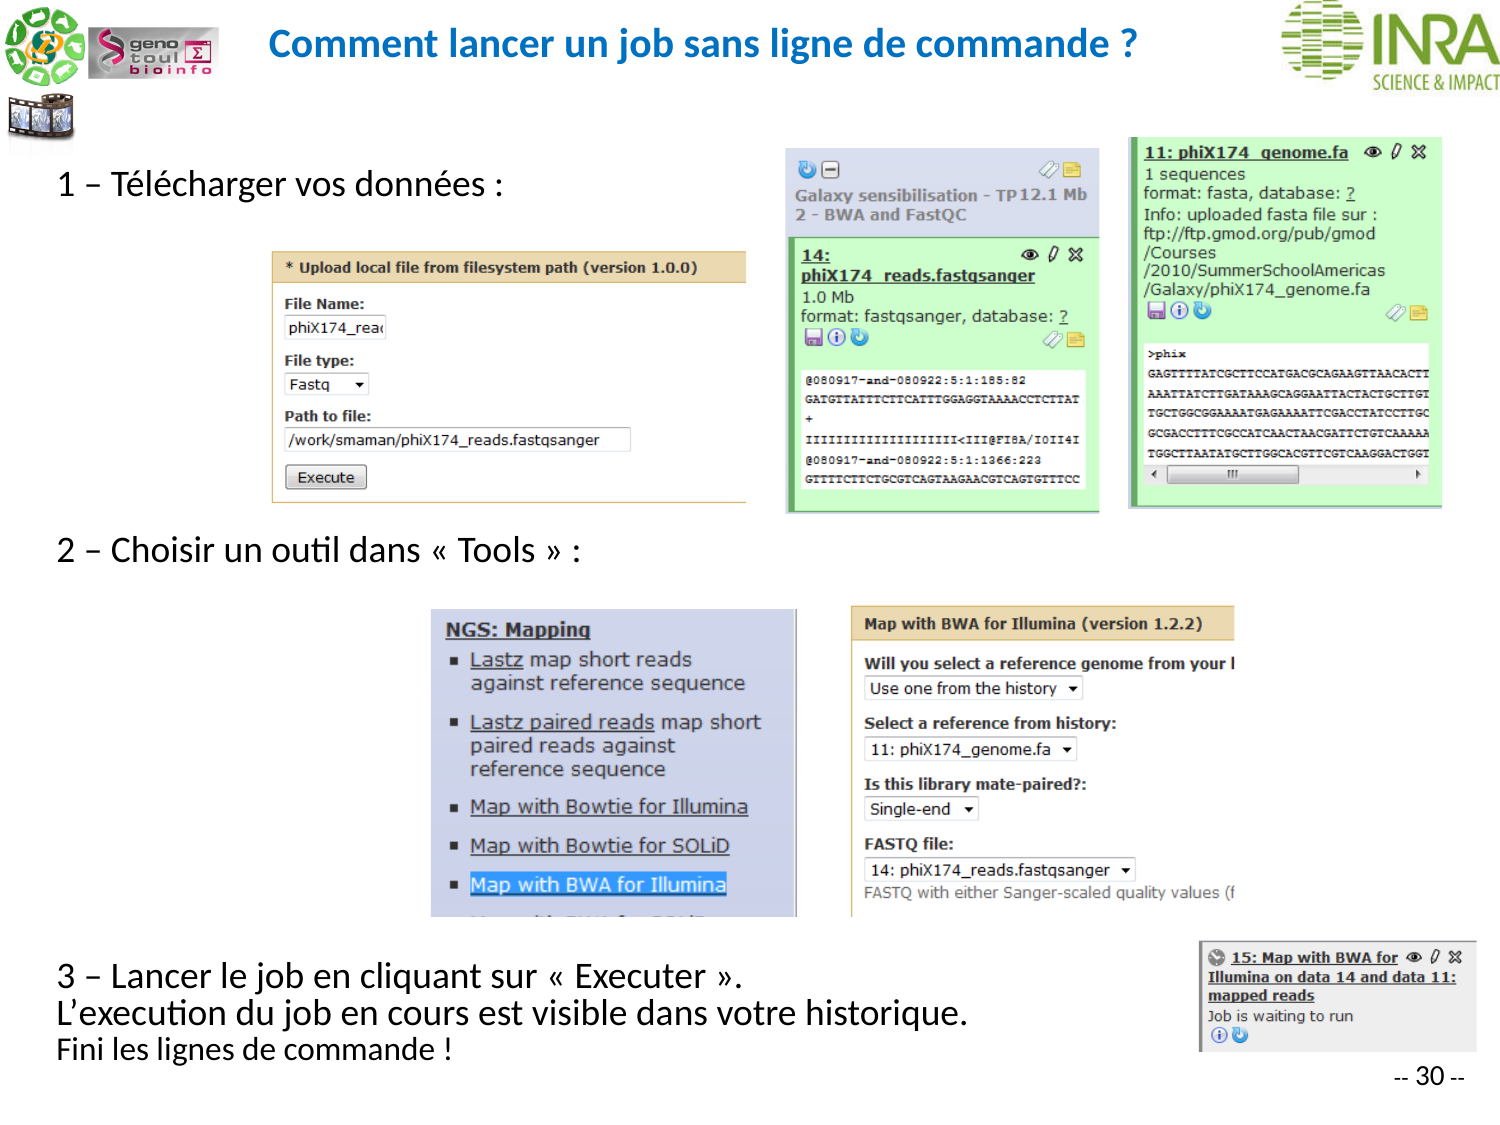

Comment lancer un job sans ligne de commande ?
1 – Télécharger vos données :
2 – Choisir un outil dans « Tools » :
3 – Lancer le job en cliquant sur « Executer ».
L’execution du job en cours est visible dans votre historique.
Fini les lignes de commande !